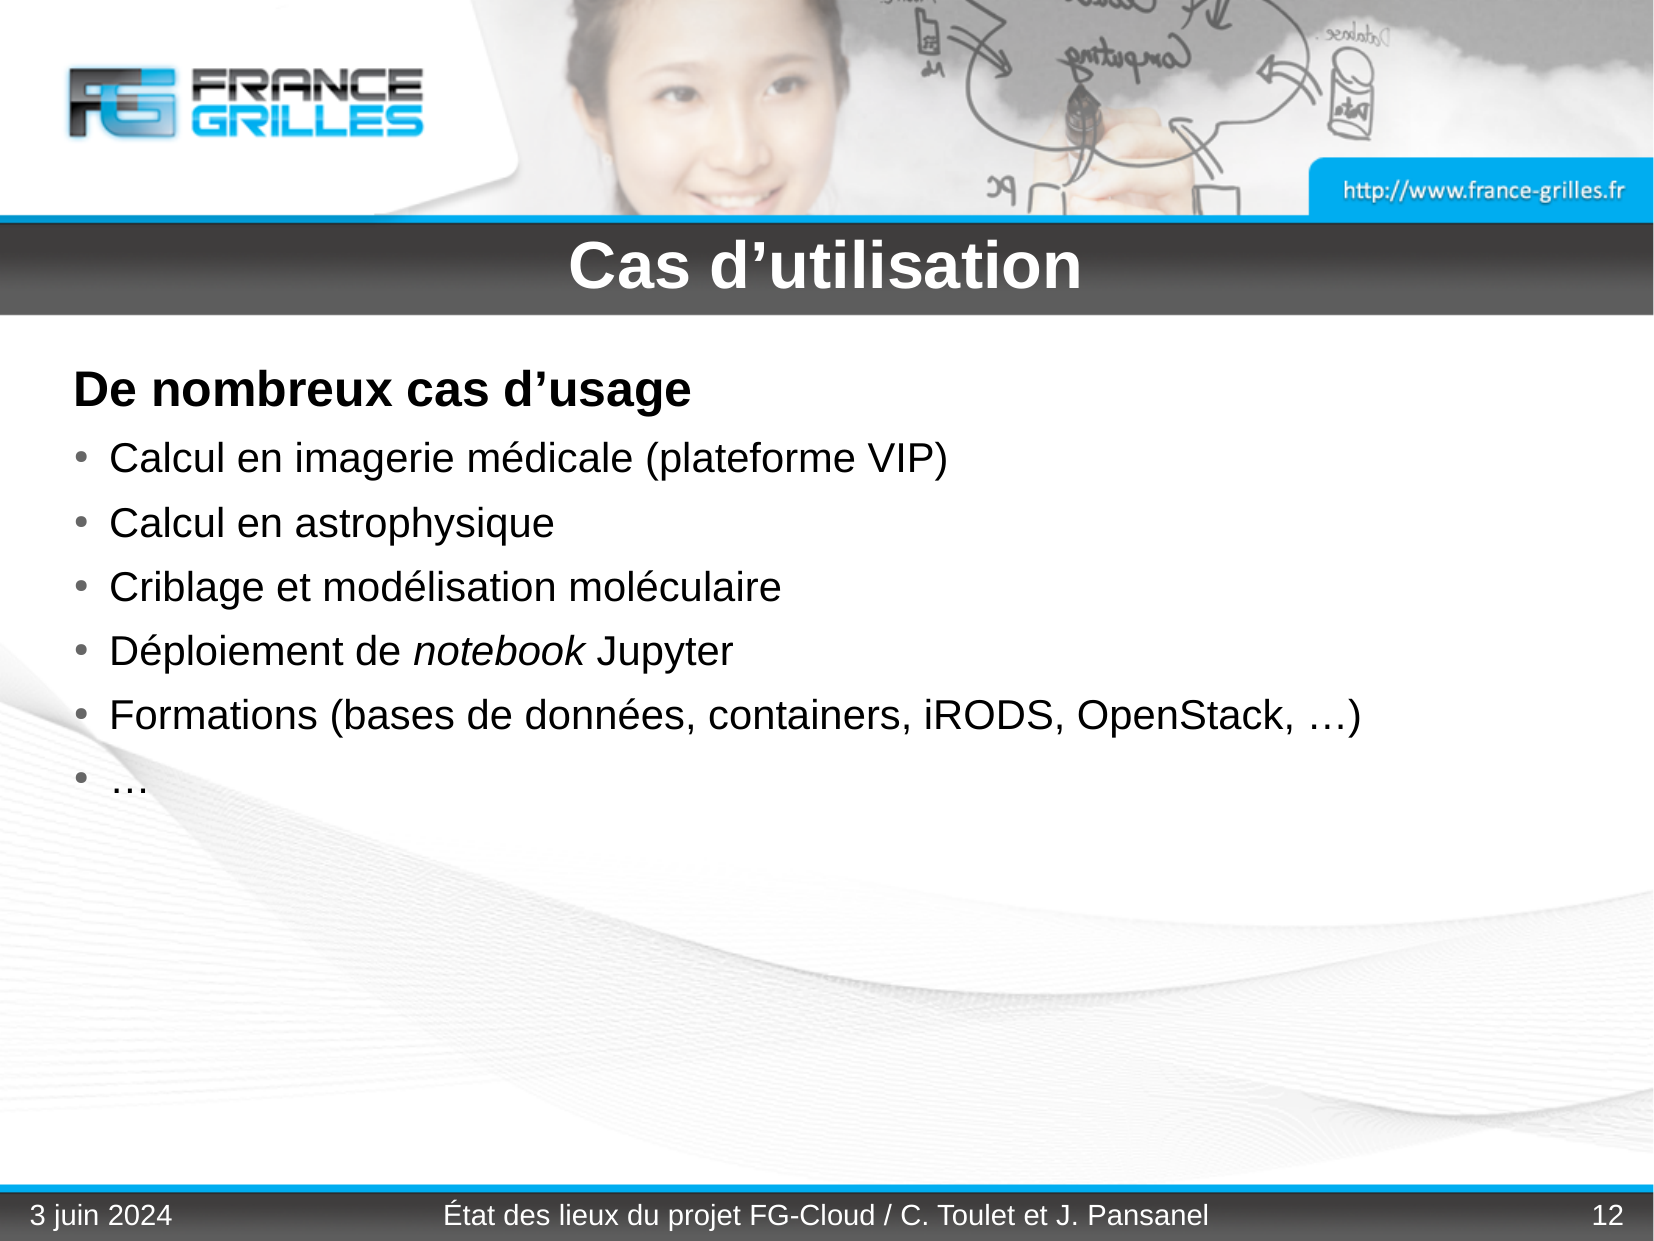

Cas d’utilisation
De nombreux cas d’usage
Calcul en imagerie médicale (plateforme VIP)
Calcul en astrophysique
Criblage et modélisation moléculaire
Déploiement de notebook Jupyter
Formations (bases de données, containers, iRODS, OpenStack, …)
…
3 juin 2024
État des lieux du projet FG-Cloud / C. Toulet et J. Pansanel
12